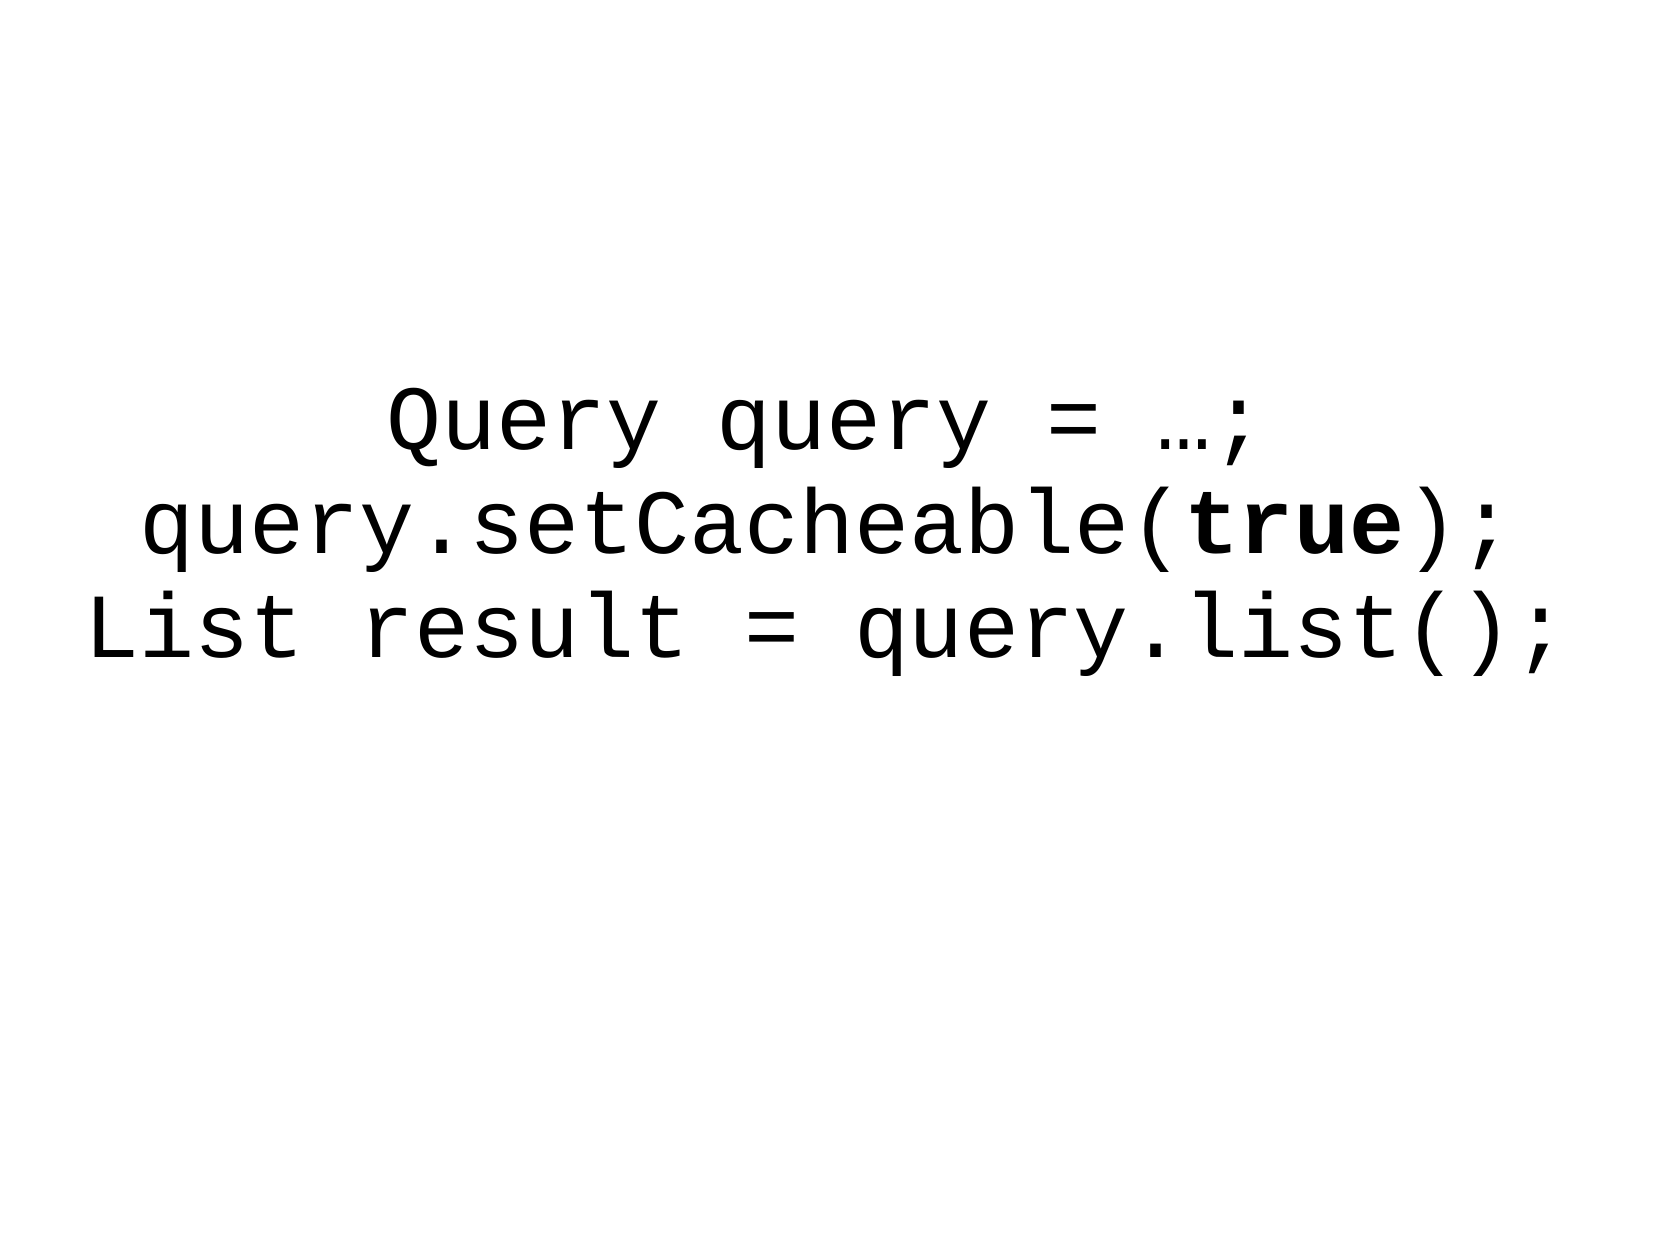

# Query query = …;
query.setCacheable(true);
List result = query.list();